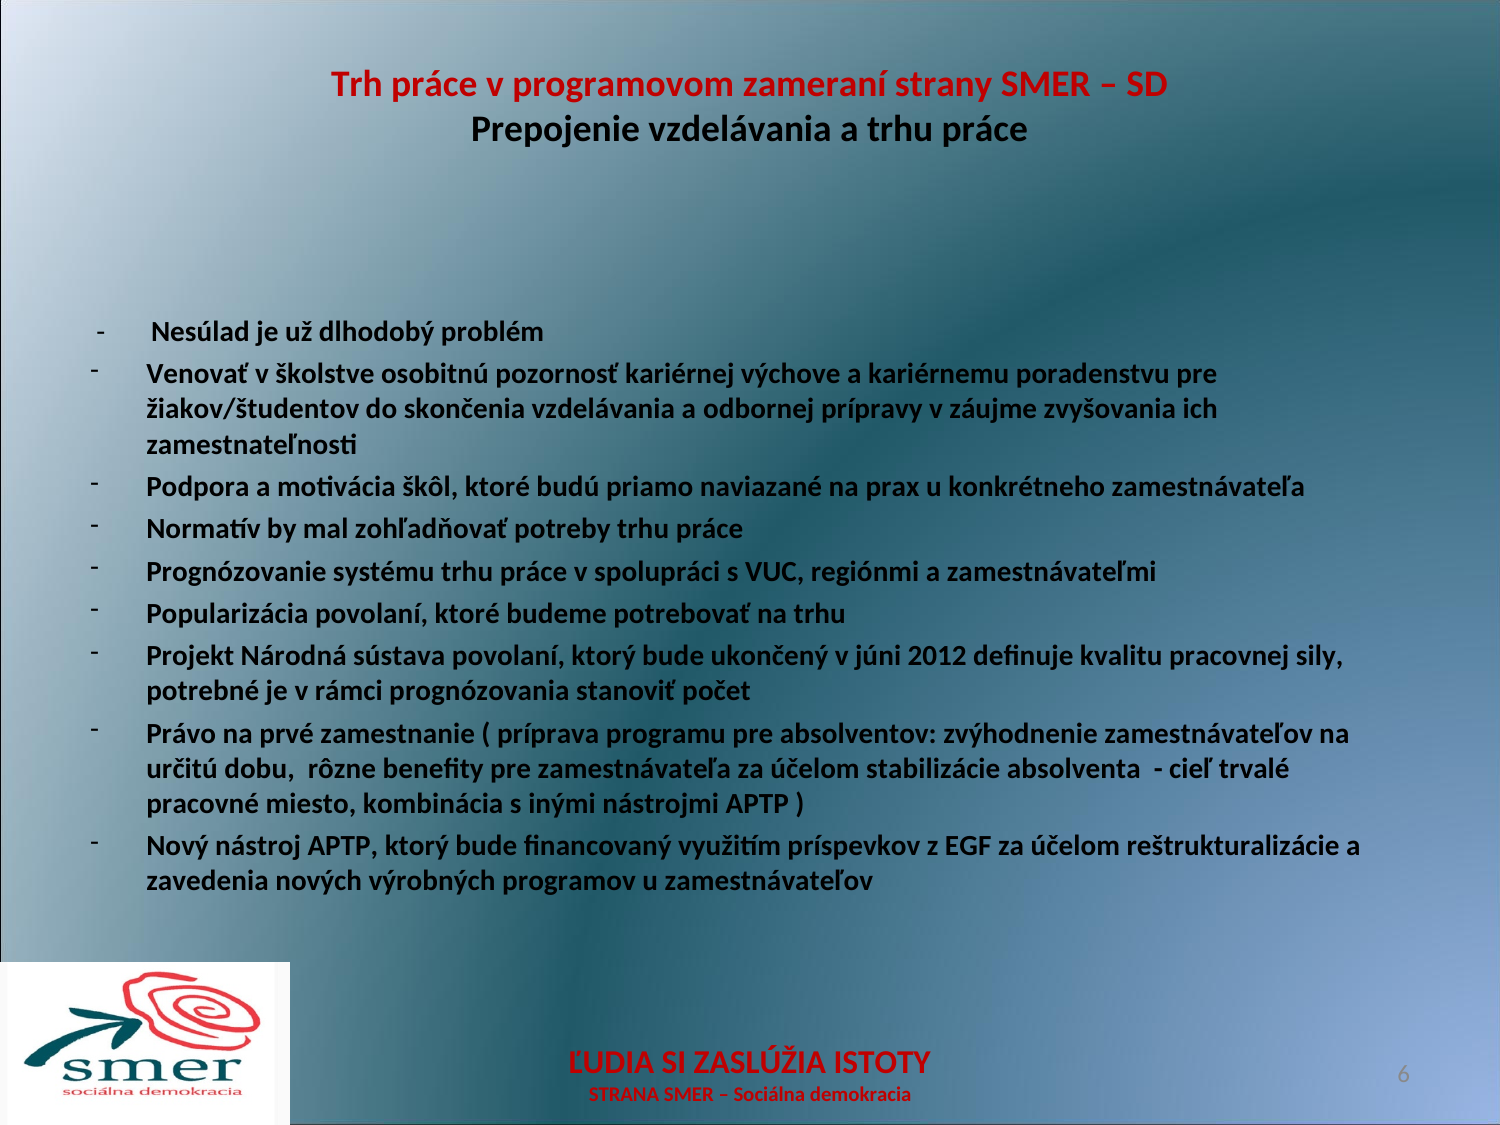

# Trh práce v programovom zameraní strany SMER – SD Prepojenie vzdelávania a trhu práce
 - Nesúlad je už dlhodobý problém
Venovať v školstve osobitnú pozornosť kariérnej výchove a kariérnemu poradenstvu pre žiakov/študentov do skončenia vzdelávania a odbornej prípravy v záujme zvyšovania ich zamestnateľnosti
Podpora a motivácia škôl, ktoré budú priamo naviazané na prax u konkrétneho zamestnávateľa
Normatív by mal zohľadňovať potreby trhu práce
Prognózovanie systému trhu práce v spolupráci s VUC, regiónmi a zamestnávateľmi
Popularizácia povolaní, ktoré budeme potrebovať na trhu
Projekt Národná sústava povolaní, ktorý bude ukončený v júni 2012 definuje kvalitu pracovnej sily, potrebné je v rámci prognózovania stanoviť počet
Právo na prvé zamestnanie ( príprava programu pre absolventov: zvýhodnenie zamestnávateľov na určitú dobu, rôzne benefity pre zamestnávateľa za účelom stabilizácie absolventa - cieľ trvalé pracovné miesto, kombinácia s inými nástrojmi APTP )
Nový nástroj APTP, ktorý bude financovaný využitím príspevkov z EGF za účelom reštrukturalizácie a zavedenia nových výrobných programov u zamestnávateľov
ĽUDIA SI ZASLÚŽIA ISTOTY
STRANA SMER – Sociálna demokracia